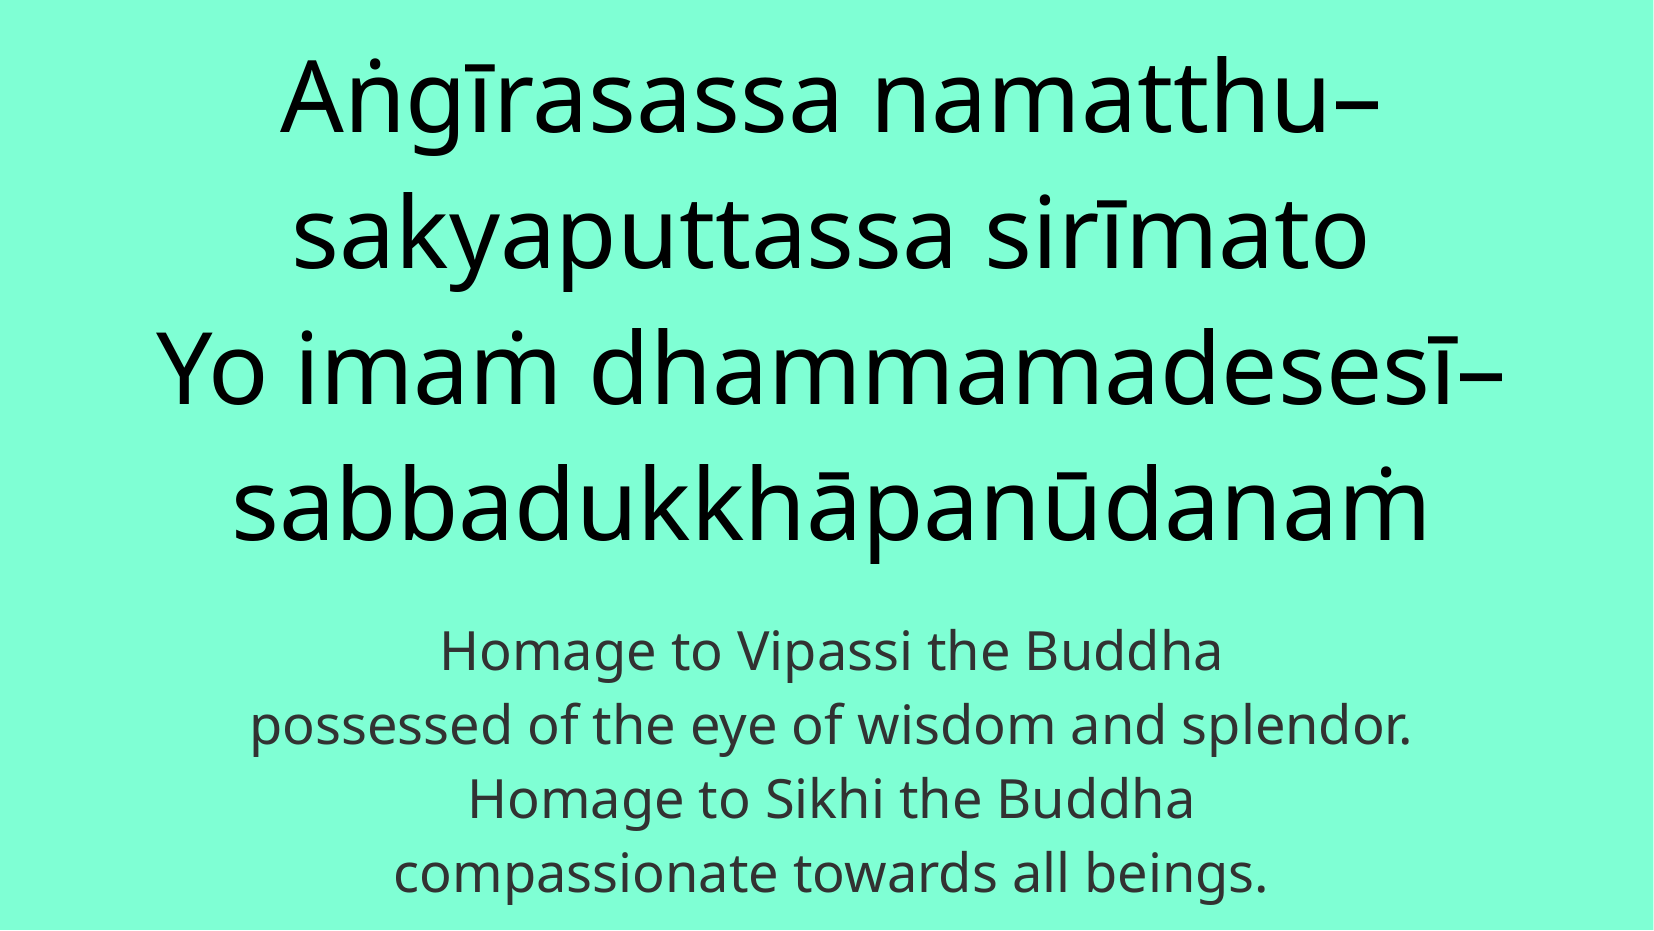

# Aṅgīrasassa namatthu–
sakyaputtassa sirīmato
Yo imaṁ dhammamadesesī–
sabbadukkhāpanūdanaṁ
Homage to Vipassi the Buddha
possessed of the eye of wisdom and splendor.
Homage to Sikhi the Buddha
compassionate towards all beings.